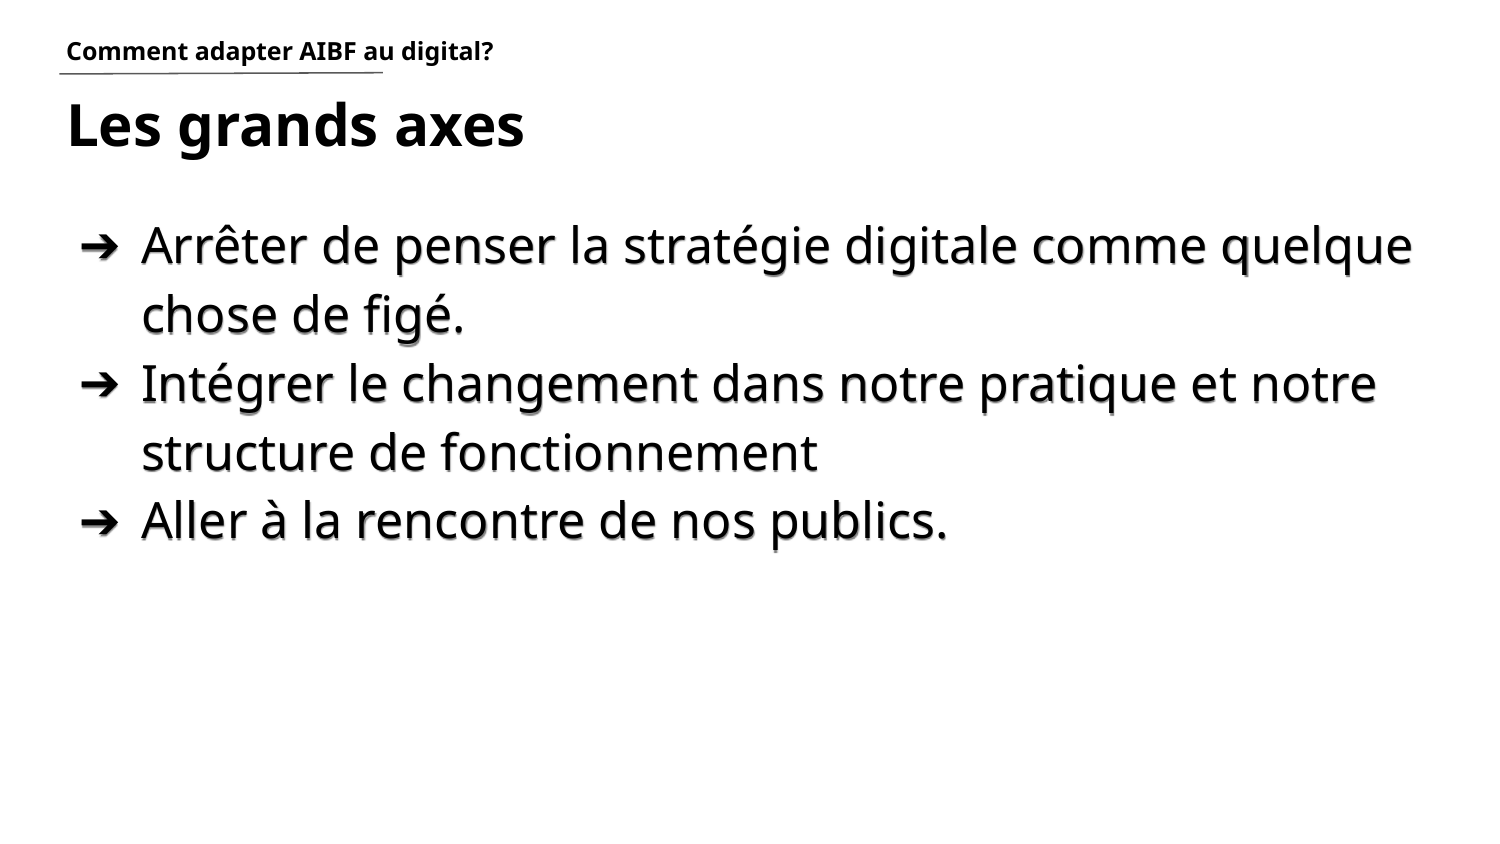

Comment adapter AIBF au digital?
# Les grands axes
Arrêter de penser la stratégie digitale comme quelque chose de figé.
Intégrer le changement dans notre pratique et notre structure de fonctionnement
Aller à la rencontre de nos publics.